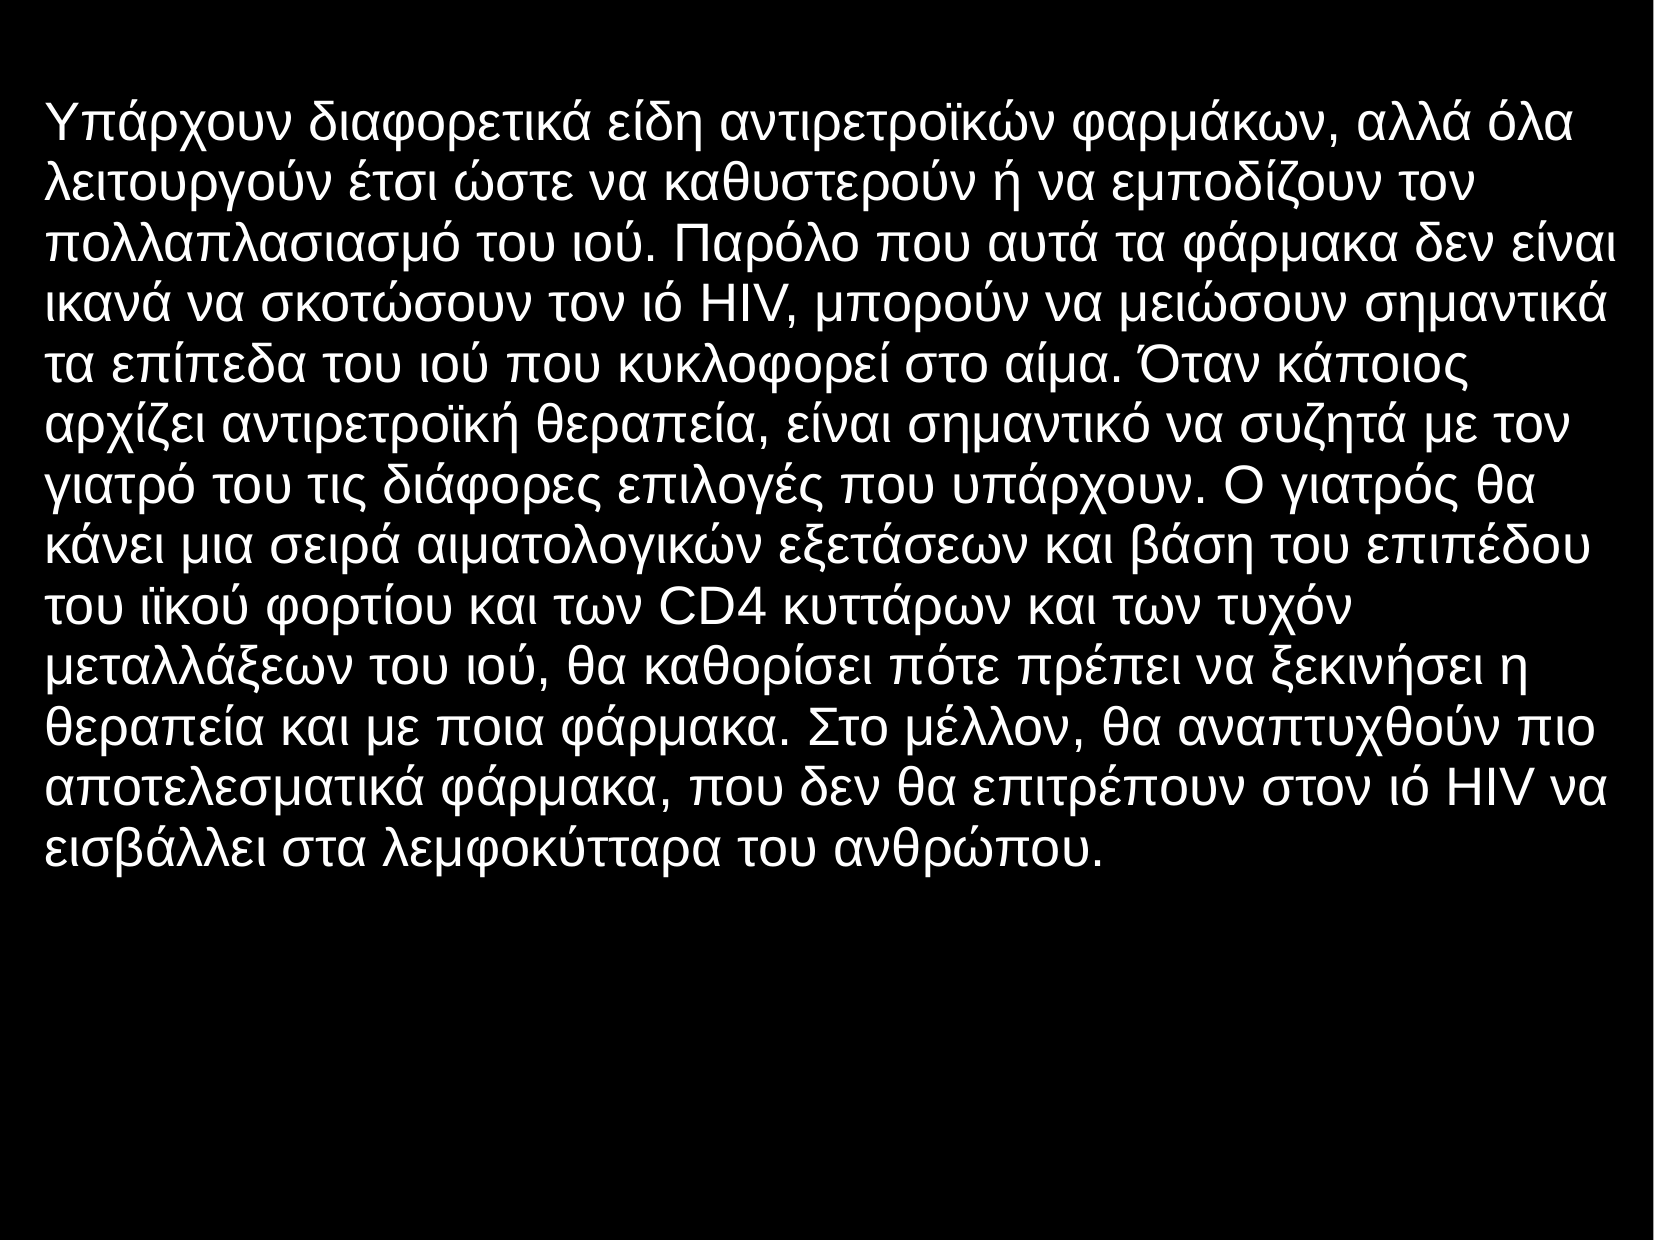

Υπάρχουν διαφορετικά είδη αντιρετροϊκών φαρμάκων, αλλά όλα λειτουργούν έτσι ώστε να καθυστερούν ή να εμποδίζουν τον πολλαπλασιασμό του ιού. Παρόλο που αυτά τα φάρμακα δεν είναι ικανά να σκοτώσουν τον ιό HIV, μπορούν να μειώσουν σημαντικά τα επίπεδα του ιού που κυκλοφορεί στο αίμα. Όταν κάποιος αρχίζει αντιρετροϊκή θεραπεία, είναι σημαντικό να συζητά με τον γιατρό του τις διάφορες επιλογές που υπάρχουν. Ο γιατρός θα κάνει μια σειρά αιματολογικών εξετάσεων και βάση του επιπέδου του ιϊκού φορτίου και των CD4 κυττάρων και των τυχόν μεταλλάξεων του ιού, θα καθορίσει πότε πρέπει να ξεκινήσει η θεραπεία και με ποια φάρμακα. Στο μέλλον, θα αναπτυχθούν πιο αποτελεσματικά φάρμακα, που δεν θα επιτρέπουν στον ιό HIV να εισβάλλει στα λεμφοκύτταρα του ανθρώπου.